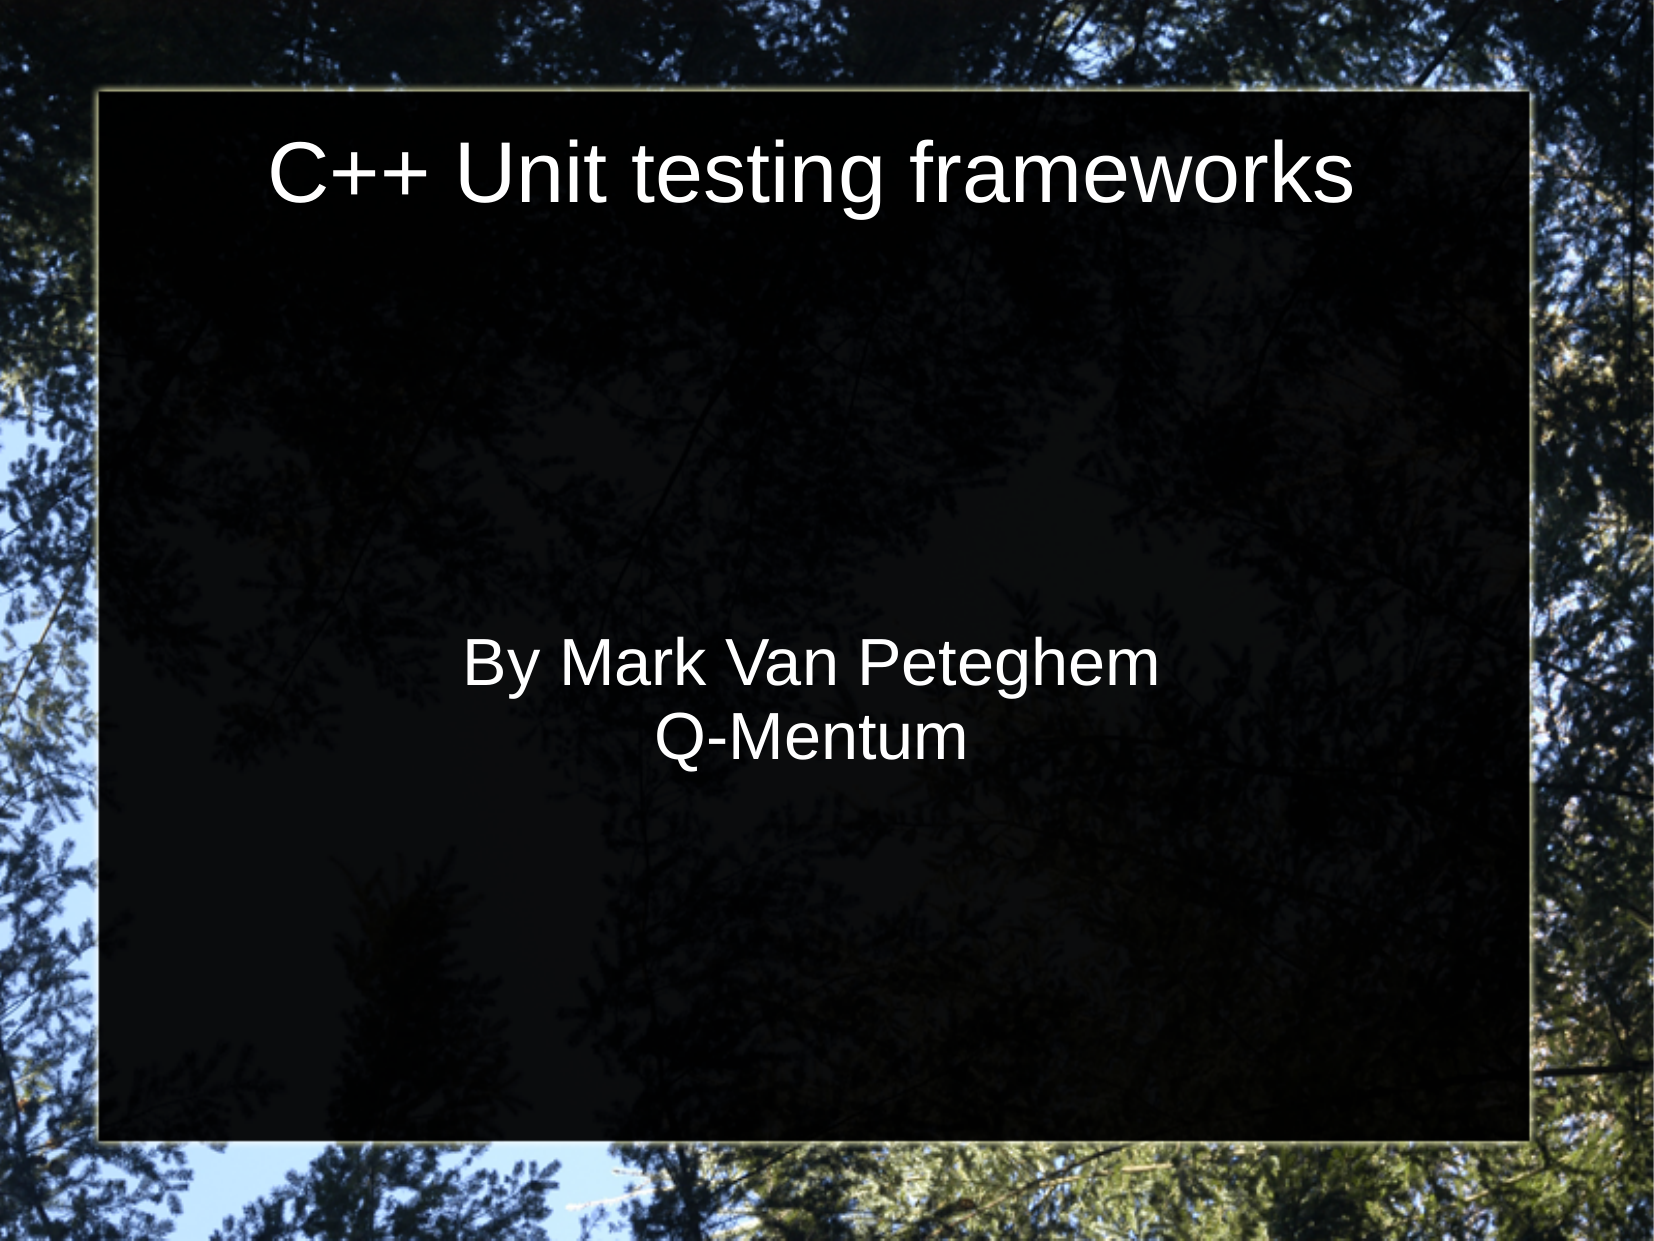

# C++ Unit testing frameworks
By Mark Van Peteghem
Q-Mentum